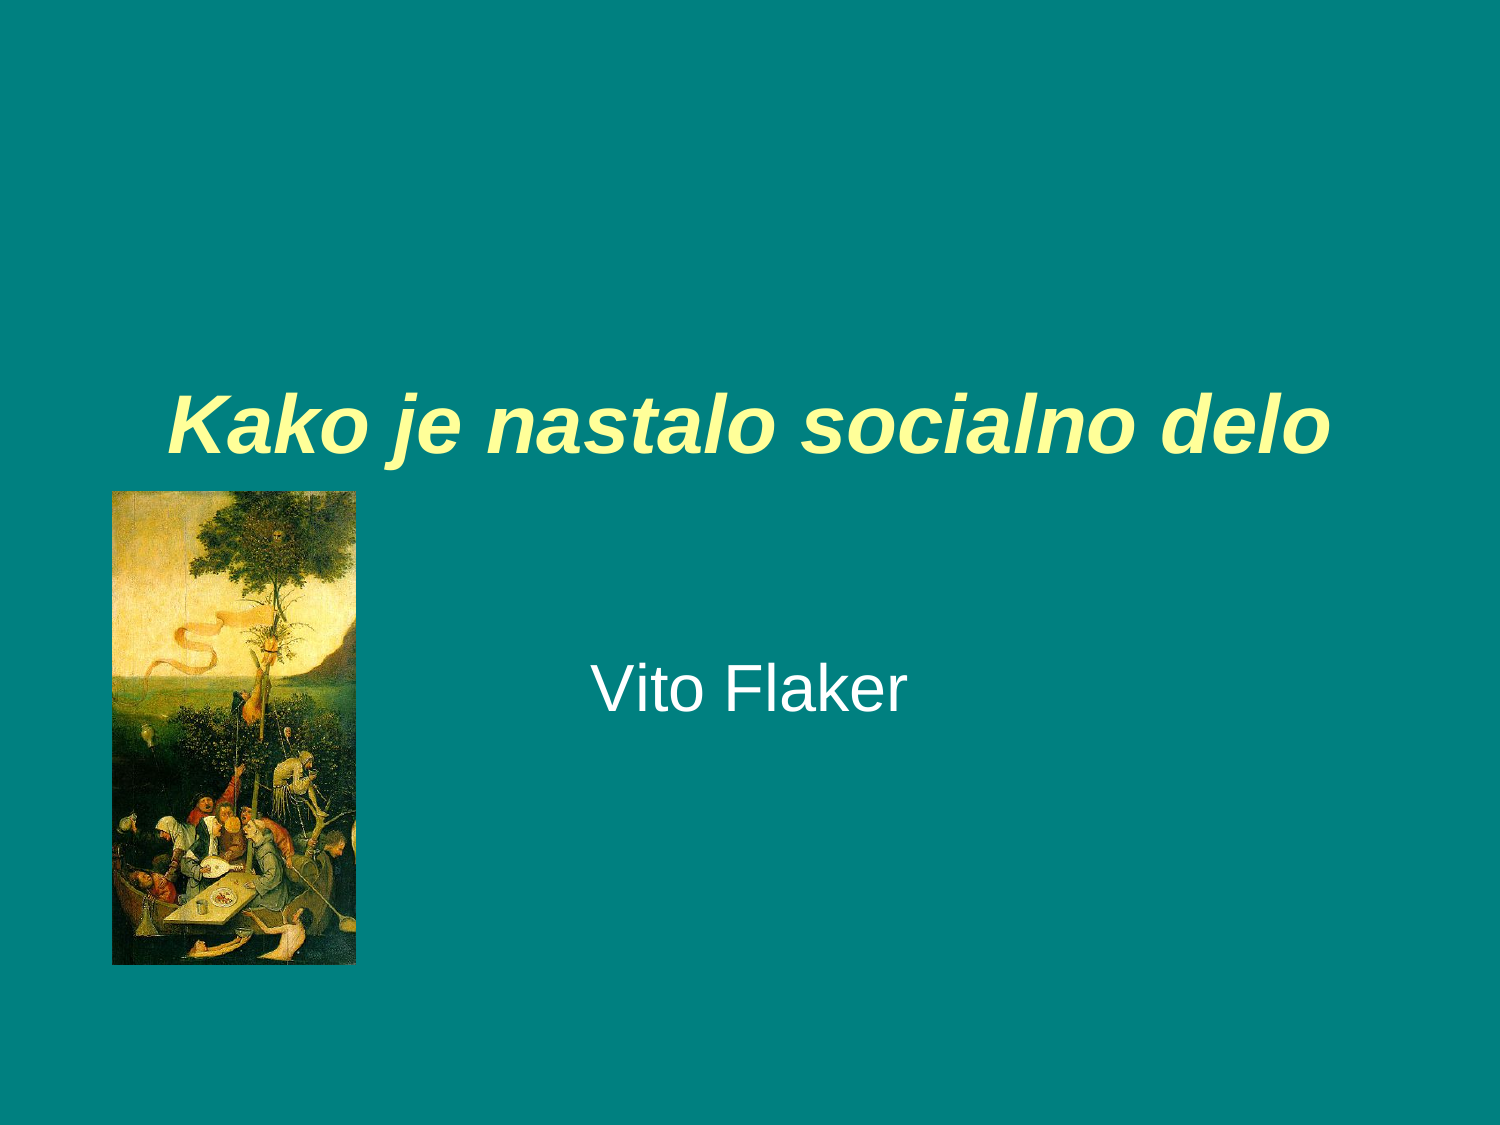

# Kako je nastalo socialno delo
Vito Flaker